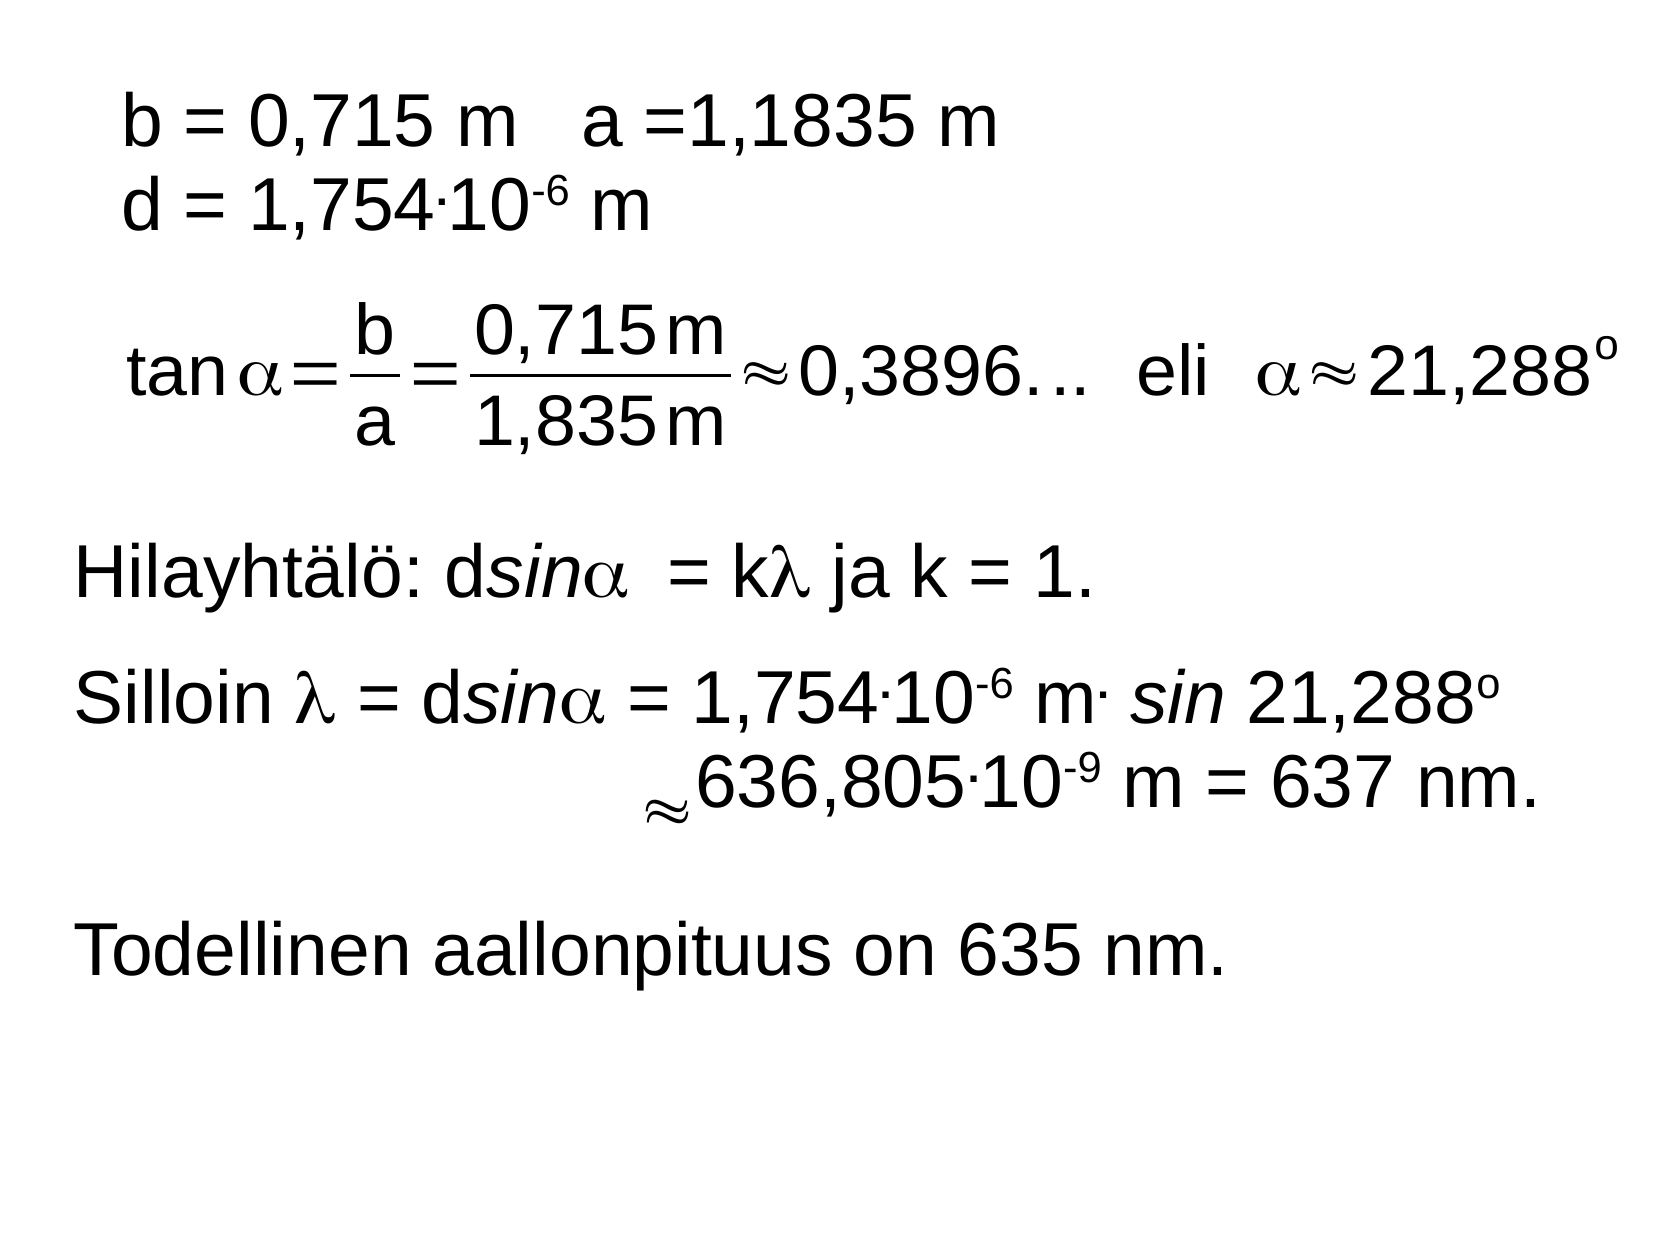

b = 0,715 m a =1,1835 m
d = 1,754.10-6 m
Hilayhtälö: dsina = kl ja k = 1.
Silloin l = dsina = 1,754.10-6 m. sin 21,288o 636,805.10-9 m = 637 nm.
Todellinen aallonpituus on 635 nm.